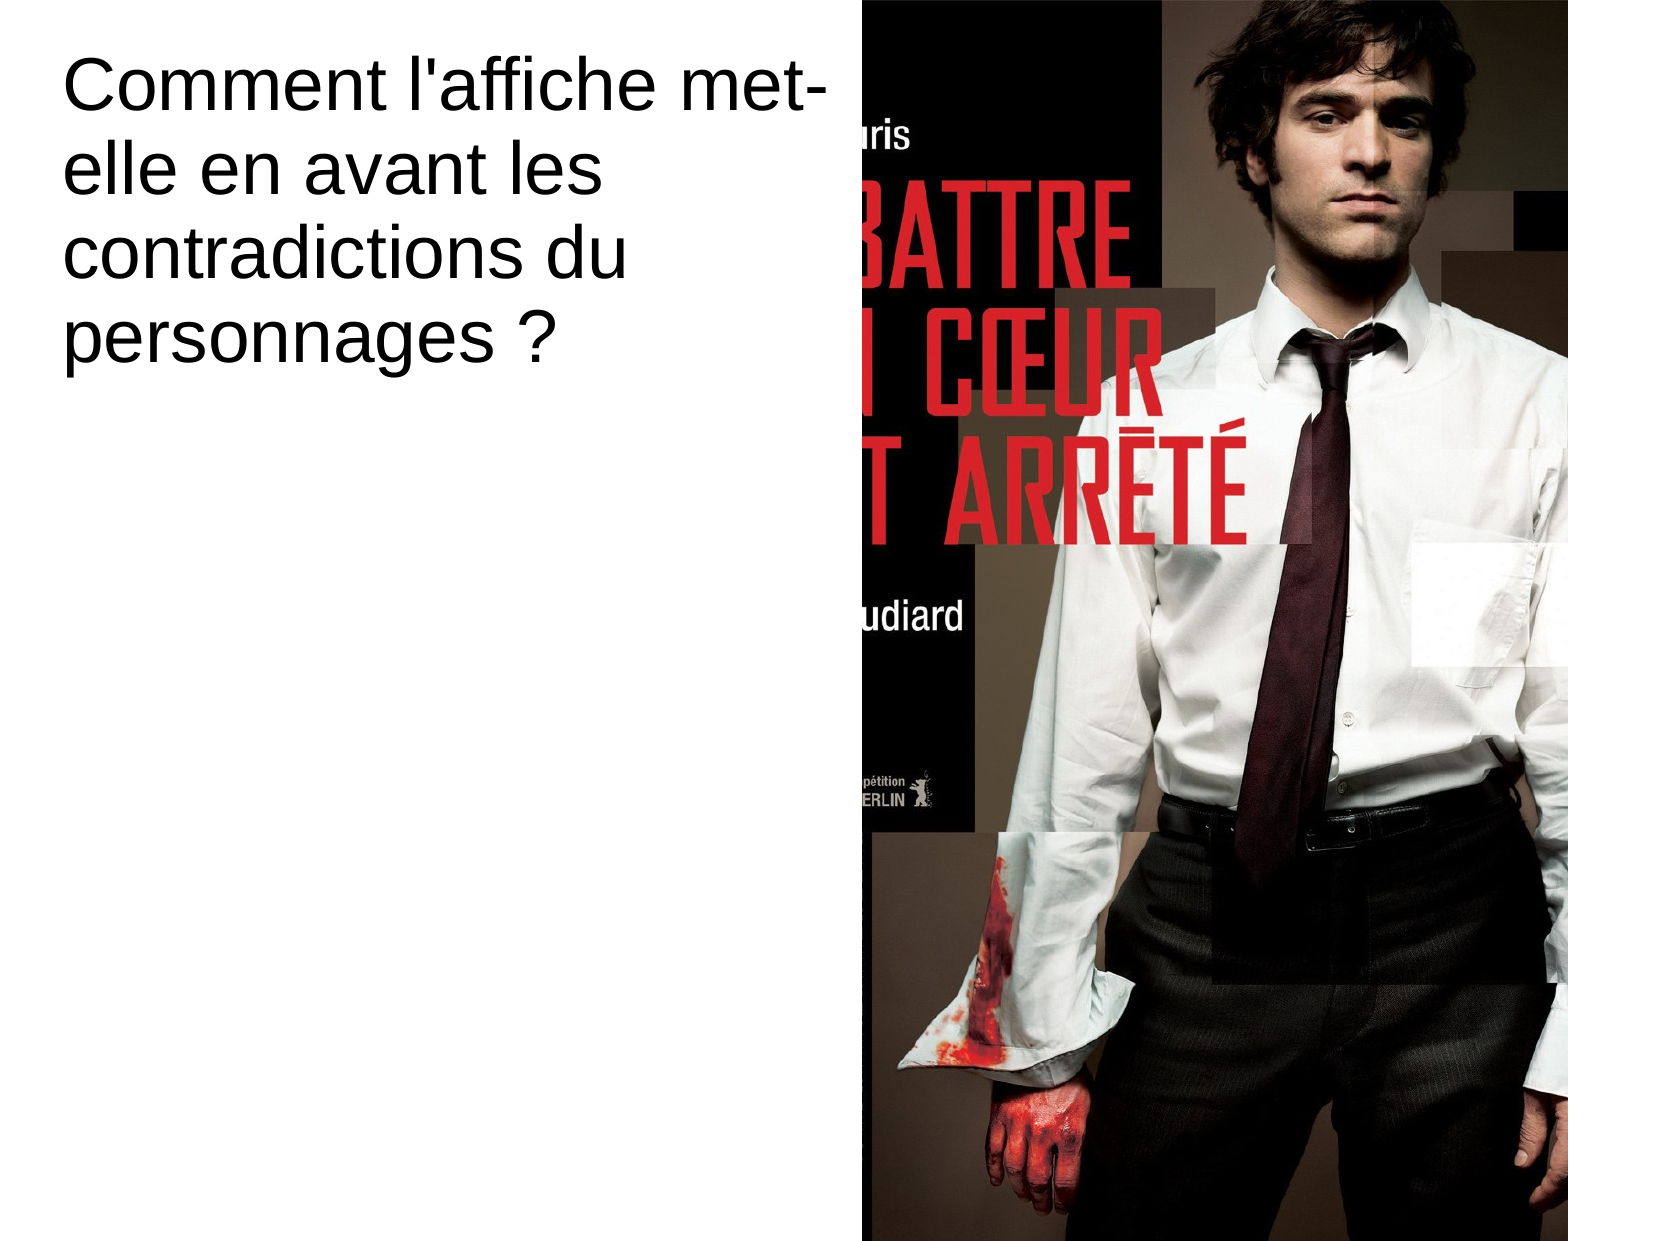

Comment l'affiche met-elle en avant les contradictions du personnages ?
#